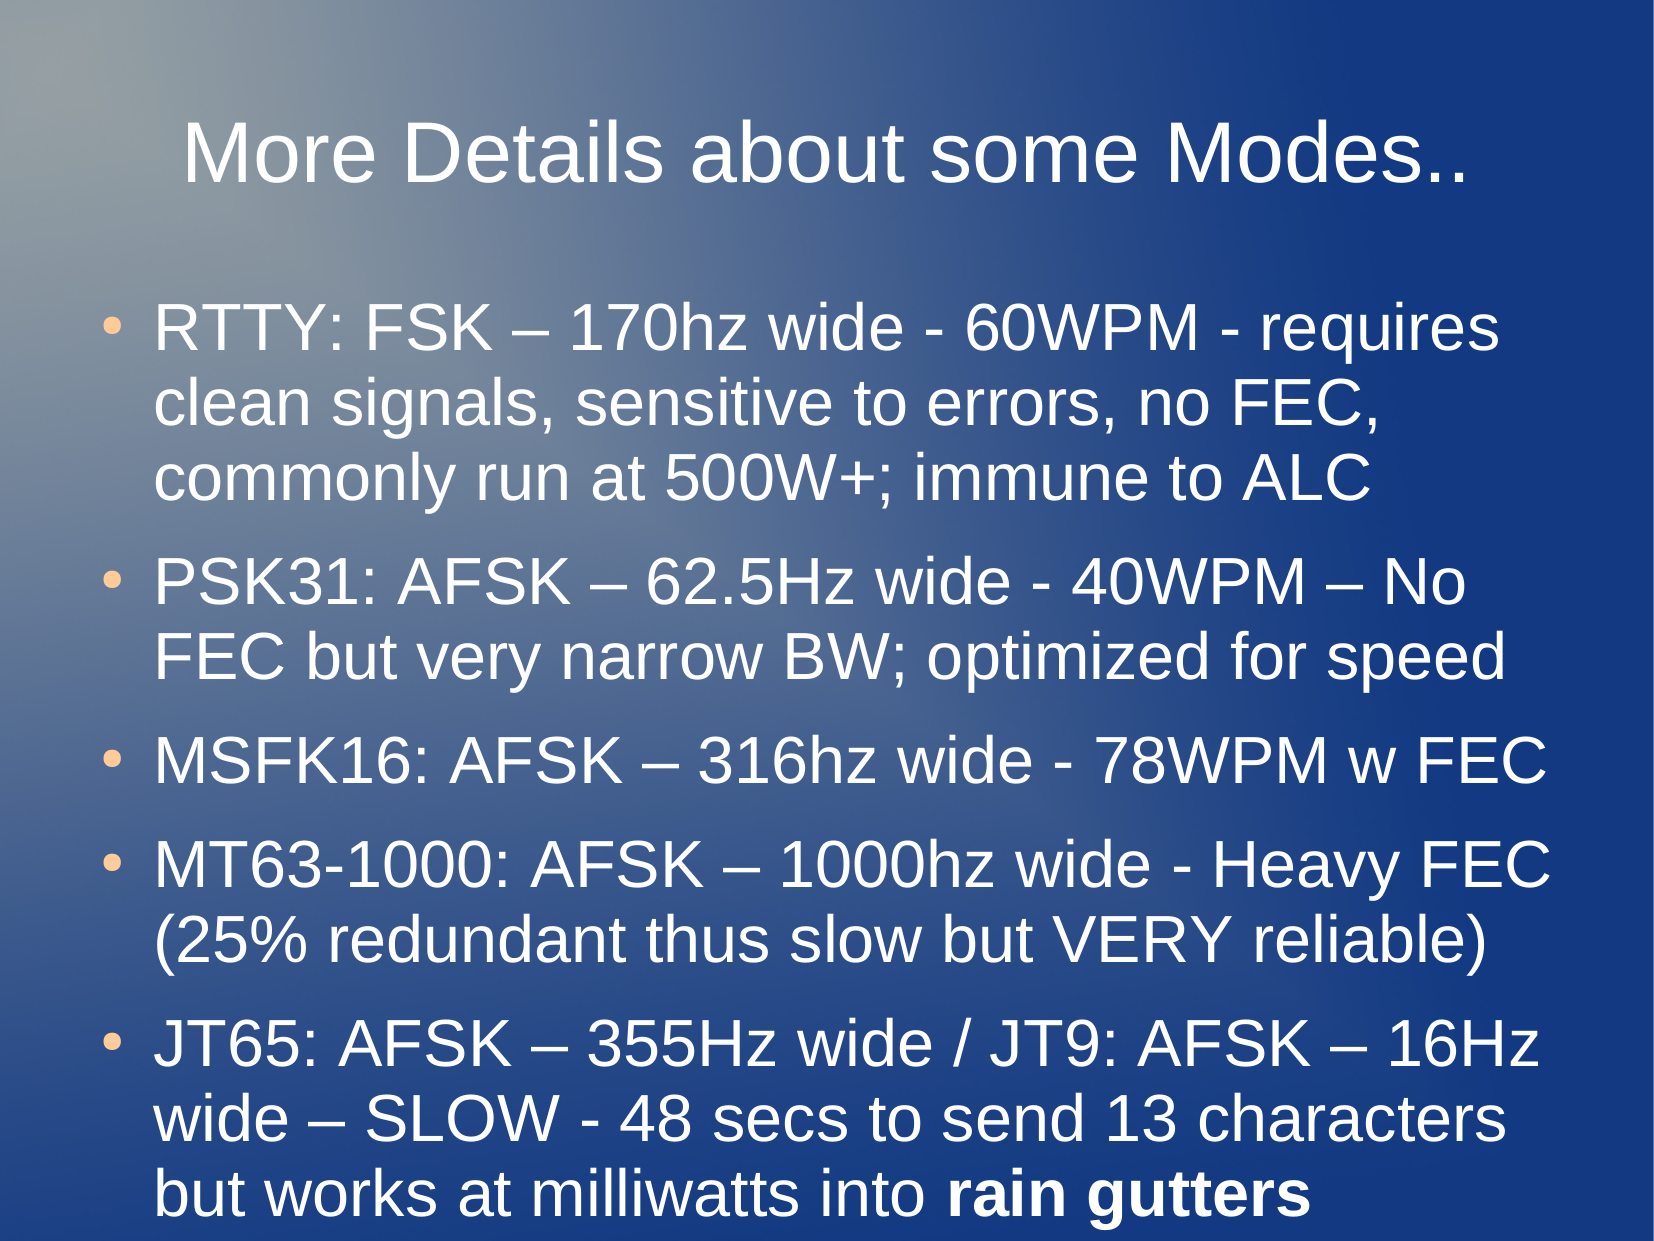

# More Details about some Modes..
RTTY: FSK – 170hz wide - 60WPM - requires clean signals, sensitive to errors, no FEC, commonly run at 500W+; immune to ALC
PSK31: AFSK – 62.5Hz wide - 40WPM – No FEC but very narrow BW; optimized for speed
MSFK16: AFSK – 316hz wide - 78WPM w FEC
MT63-1000: AFSK – 1000hz wide - Heavy FEC (25% redundant thus slow but VERY reliable)
JT65: AFSK – 355Hz wide / JT9: AFSK – 16Hz wide – SLOW - 48 secs to send 13 characters but works at milliwatts into rain gutters